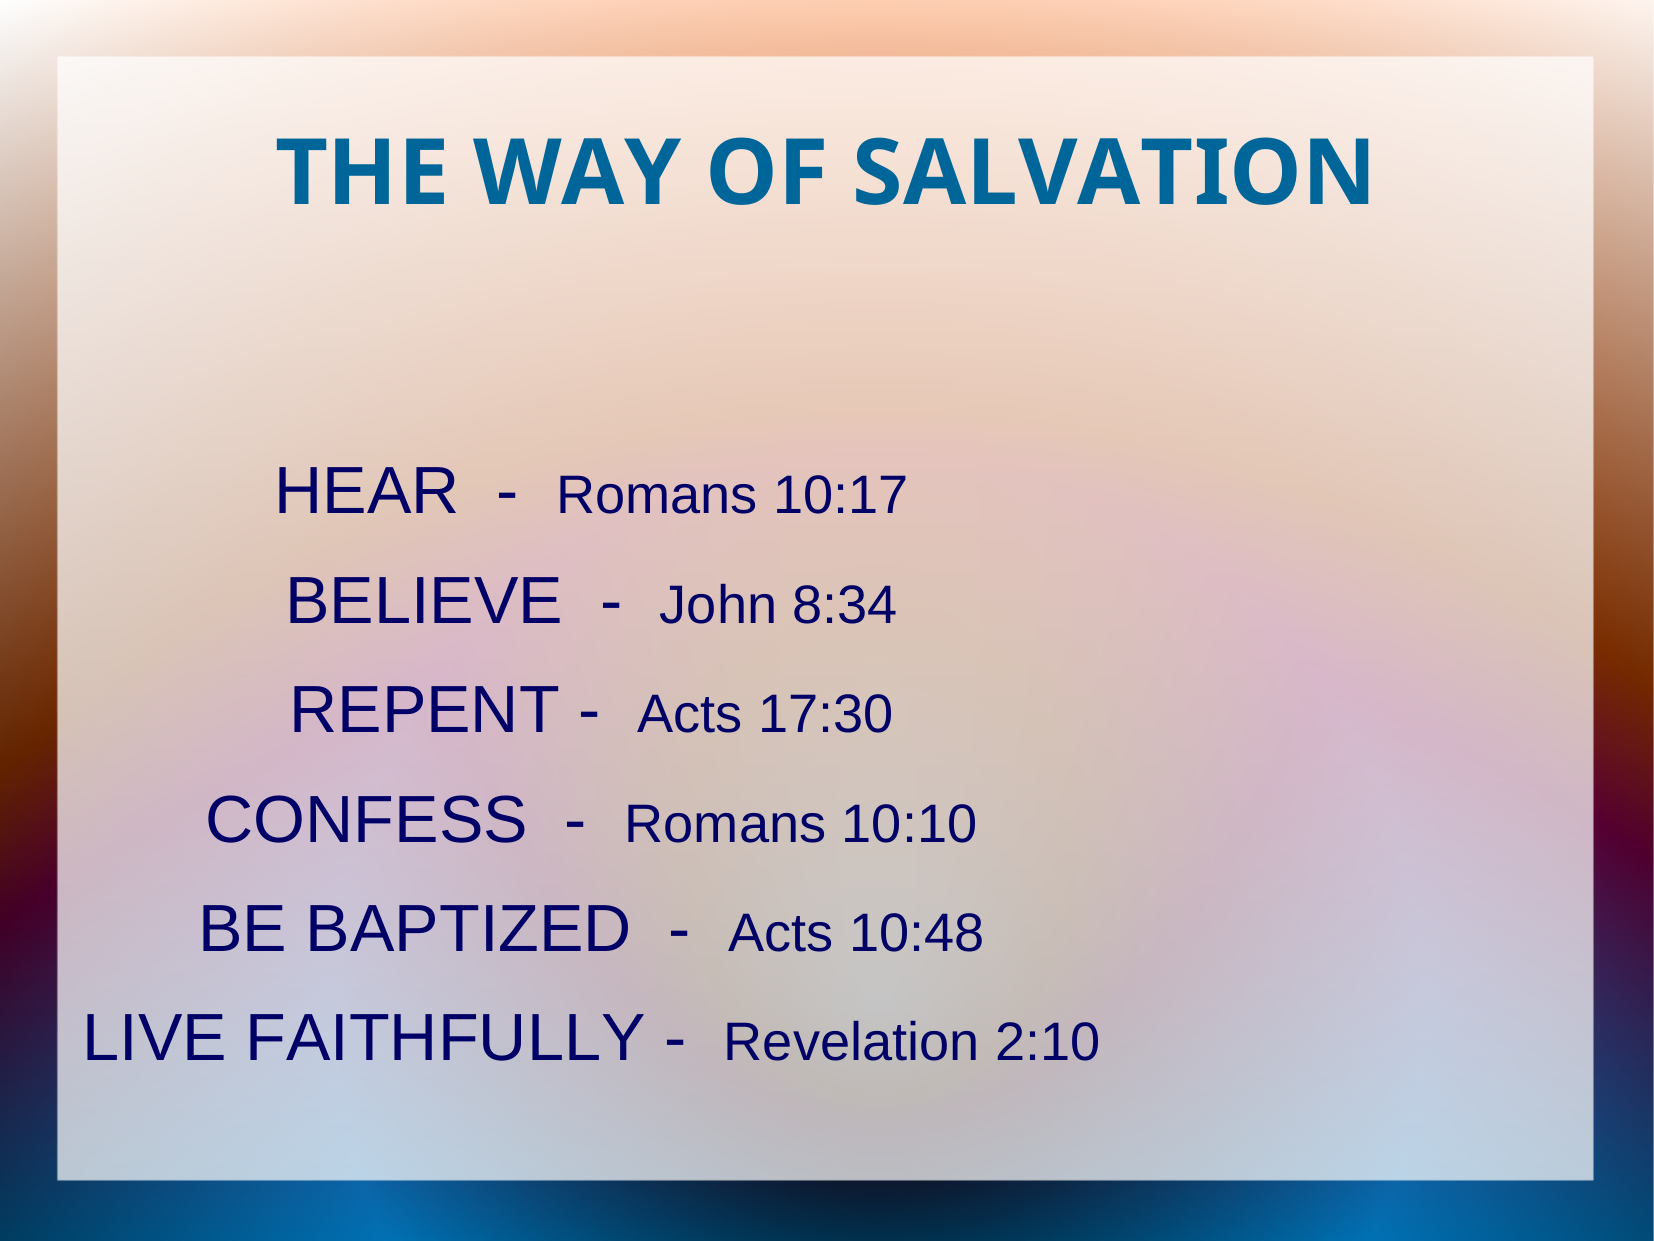

# THE WAY OF SALVATION
HEAR - Romans 10:17
BELIEVE - John 8:34
REPENT - Acts 17:30
CONFESS - Romans 10:10
BE BAPTIZED - Acts 10:48
LIVE FAITHFULLY - Revelation 2:10